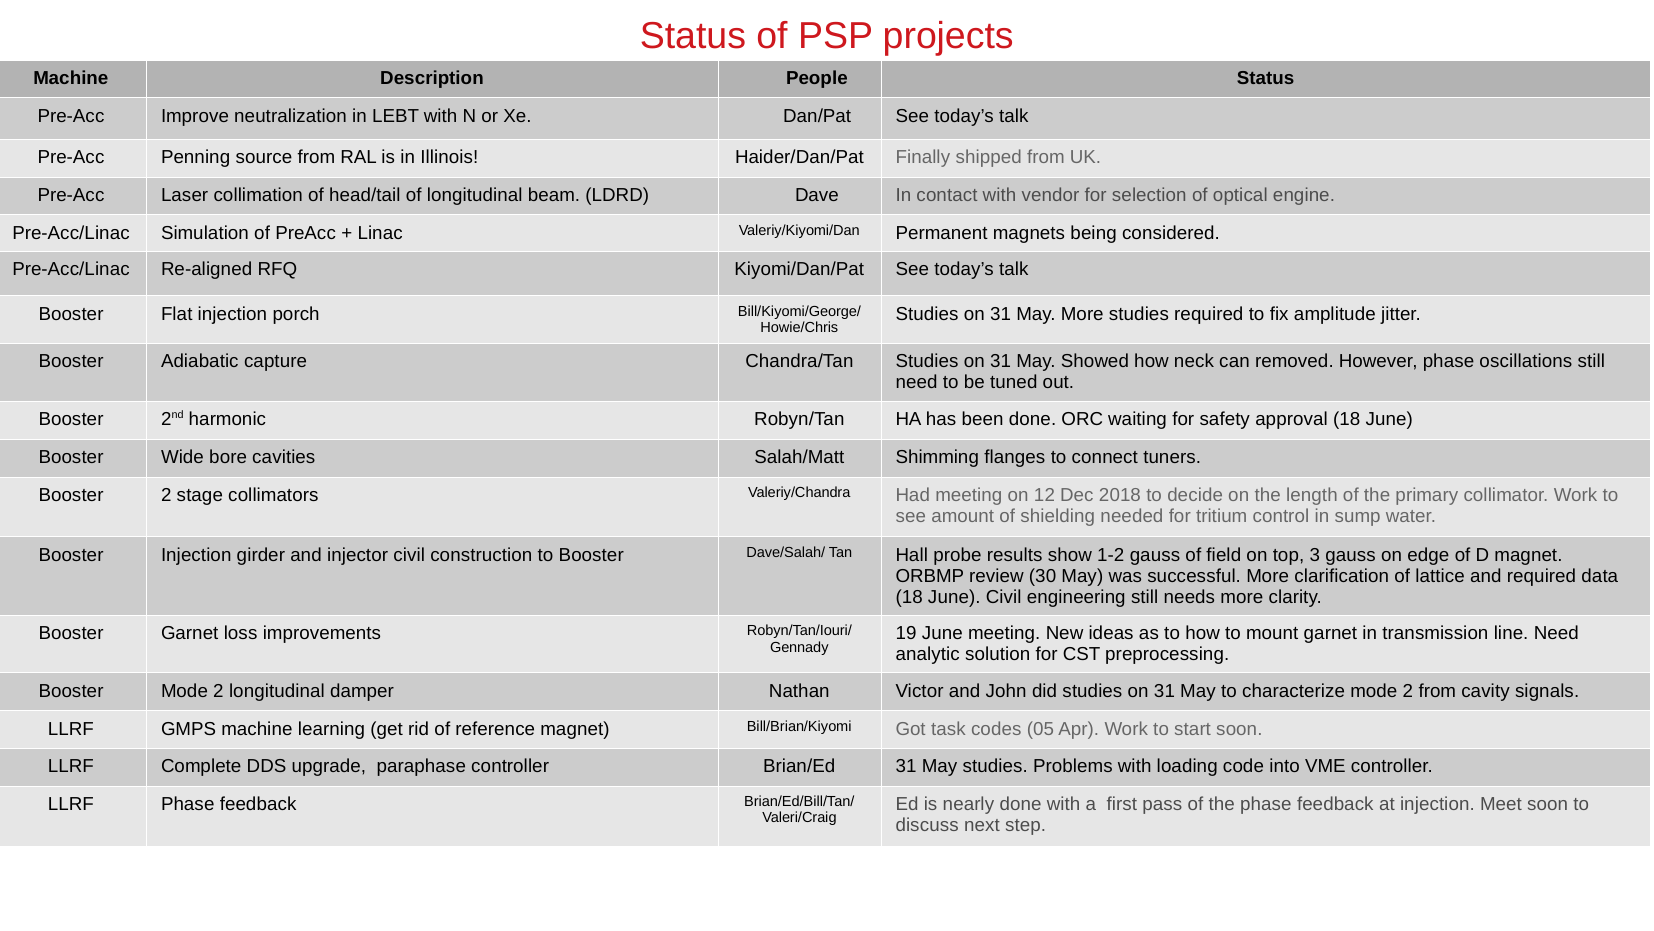

Status of PSP projects
| Machine | Description | People | Status |
| --- | --- | --- | --- |
| Pre-Acc | Improve neutralization in LEBT with N or Xe. | Dan/Pat | See today’s talk |
| Pre-Acc | Penning source from RAL is in Illinois! | Haider/Dan/Pat | Finally shipped from UK. |
| Pre-Acc | Laser collimation of head/tail of longitudinal beam. (LDRD) | Dave | In contact with vendor for selection of optical engine. |
| Pre-Acc/Linac | Simulation of PreAcc + Linac | Valeriy/Kiyomi/Dan | Permanent magnets being considered. |
| Pre-Acc/Linac | Re-aligned RFQ | Kiyomi/Dan/Pat | See today’s talk |
| Booster | Flat injection porch | Bill/Kiyomi/George/Howie/Chris | Studies on 31 May. More studies required to fix amplitude jitter. |
| Booster | Adiabatic capture | Chandra/Tan | Studies on 31 May. Showed how neck can removed. However, phase oscillations still need to be tuned out. |
| Booster | 2nd harmonic | Robyn/Tan | HA has been done. ORC waiting for safety approval (18 June) |
| Booster | Wide bore cavities | Salah/Matt | Shimming flanges to connect tuners. |
| Booster | 2 stage collimators | Valeriy/Chandra | Had meeting on 12 Dec 2018 to decide on the length of the primary collimator. Work to see amount of shielding needed for tritium control in sump water. |
| Booster | Injection girder and injector civil construction to Booster | Dave/Salah/ Tan | Hall probe results show 1-2 gauss of field on top, 3 gauss on edge of D magnet. ORBMP review (30 May) was successful. More clarification of lattice and required data (18 June). Civil engineering still needs more clarity. |
| Booster | Garnet loss improvements | Robyn/Tan/Iouri/Gennady | 19 June meeting. New ideas as to how to mount garnet in transmission line. Need analytic solution for CST preprocessing. |
| Booster | Mode 2 longitudinal damper | Nathan | Victor and John did studies on 31 May to characterize mode 2 from cavity signals. |
| LLRF | GMPS machine learning (get rid of reference magnet) | Bill/Brian/Kiyomi | Got task codes (05 Apr). Work to start soon. |
| LLRF | Complete DDS upgrade, paraphase controller | Brian/Ed | 31 May studies. Problems with loading code into VME controller. |
| LLRF | Phase feedback | Brian/Ed/Bill/Tan/Valeri/Craig | Ed is nearly done with a first pass of the phase feedback at injection. Meet soon to discuss next step. |
# Beam physics projects